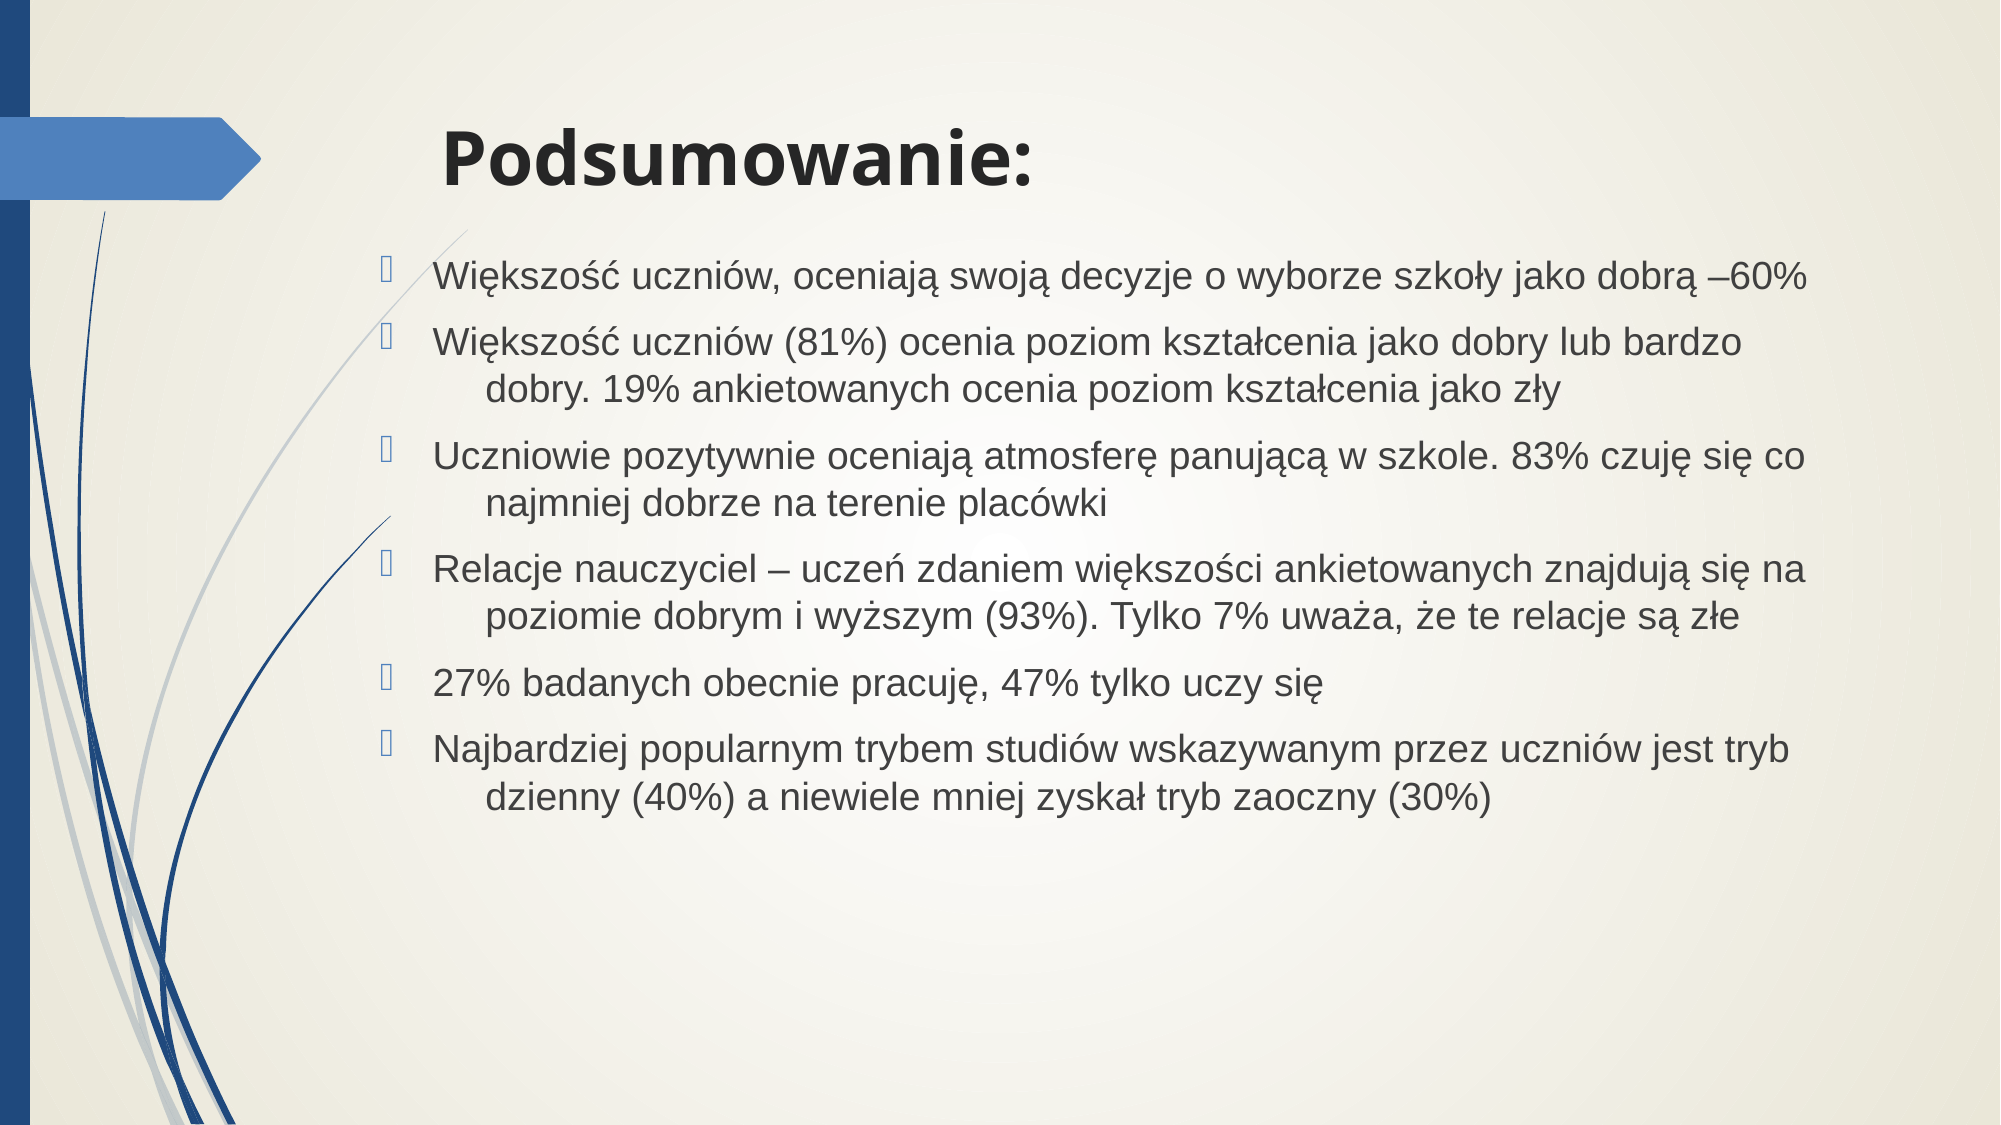

# Podsumowanie:
Większość uczniów, oceniają swoją decyzje o wyborze szkoły jako dobrą –60%
Większość uczniów (81%) ocenia poziom kształcenia jako dobry lub bardzo dobry. 19% ankietowanych ocenia poziom kształcenia jako zły
Uczniowie pozytywnie oceniają atmosferę panującą w szkole. 83% czuję się co najmniej dobrze na terenie placówki
Relacje nauczyciel – uczeń zdaniem większości ankietowanych znajdują się na poziomie dobrym i wyższym (93%). Tylko 7% uważa, że te relacje są złe
27% badanych obecnie pracuję, 47% tylko uczy się
Najbardziej popularnym trybem studiów wskazywanym przez uczniów jest tryb dzienny (40%) a niewiele mniej zyskał tryb zaoczny (30%)